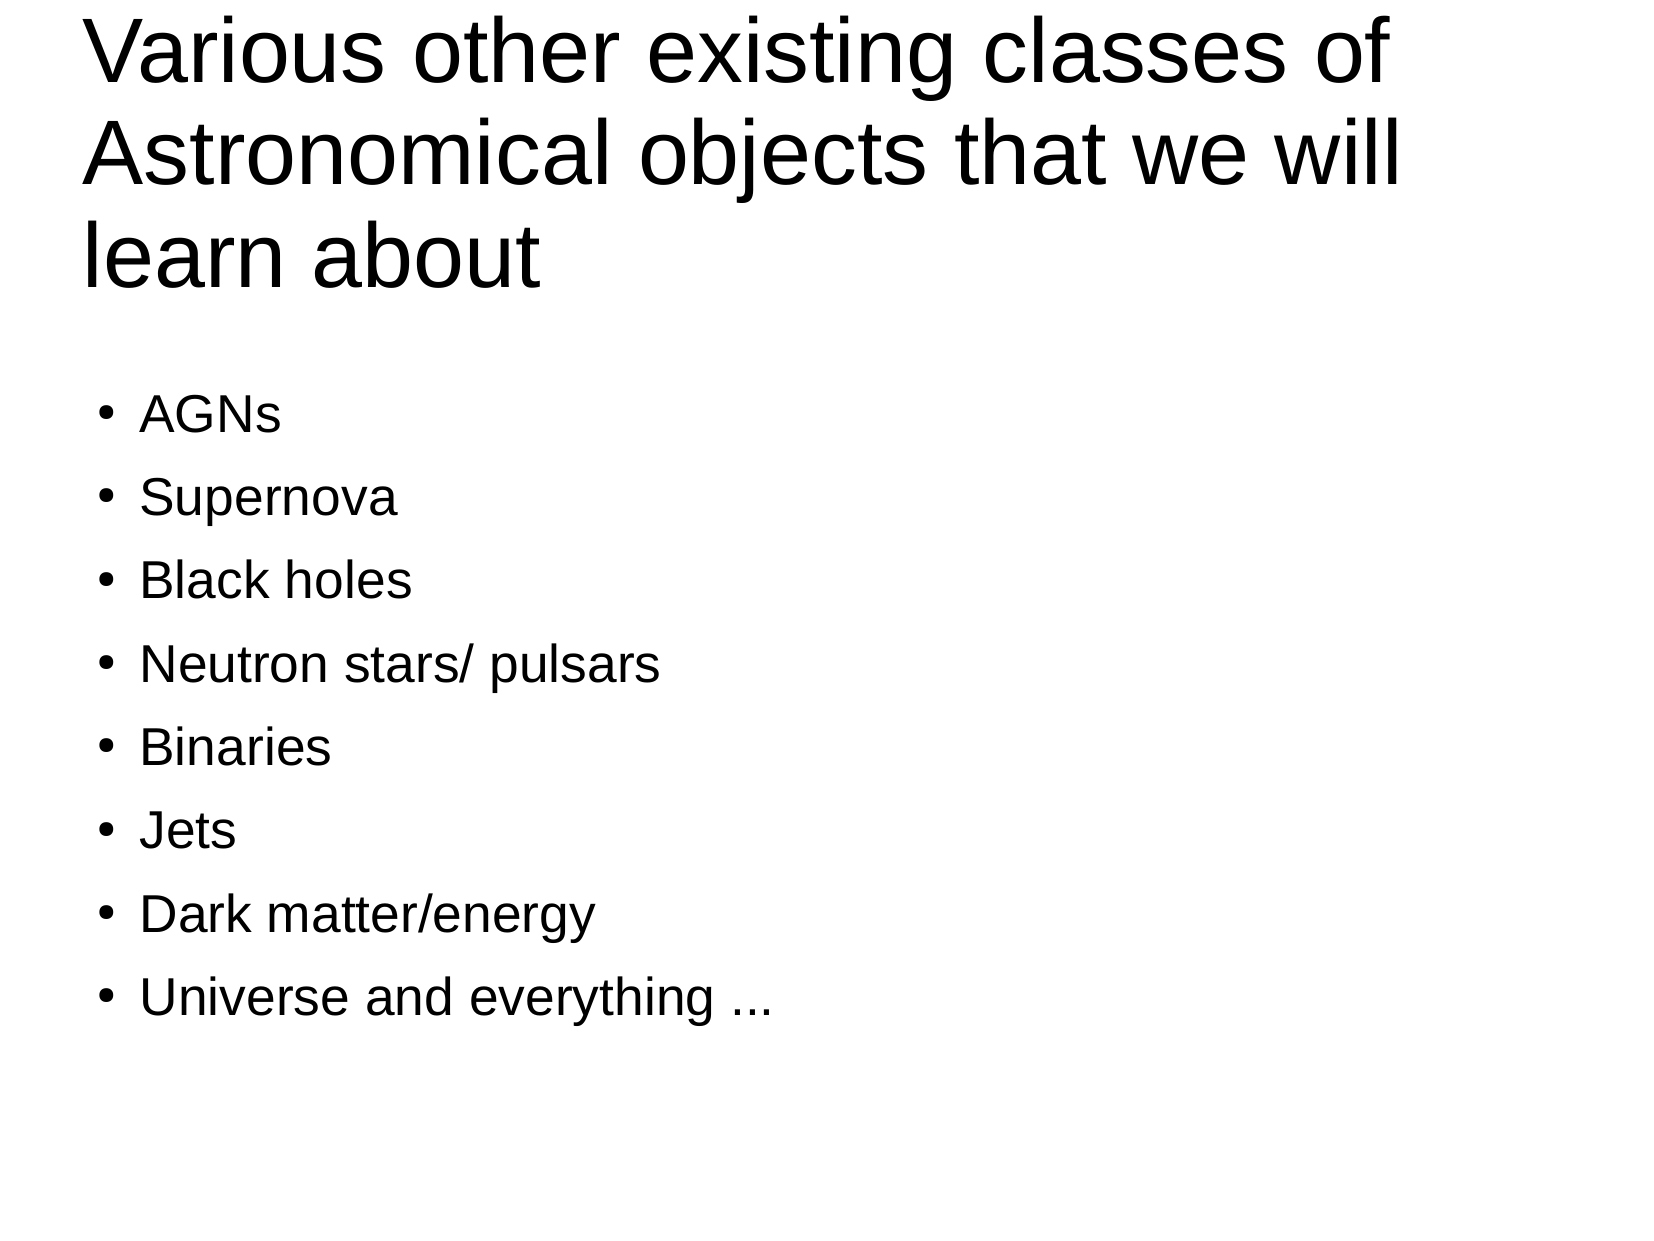

# Various other existing classes of Astronomical objects that we will learn about
AGNs
Supernova
Black holes
Neutron stars/ pulsars
Binaries
Jets
Dark matter/energy
Universe and everything ...